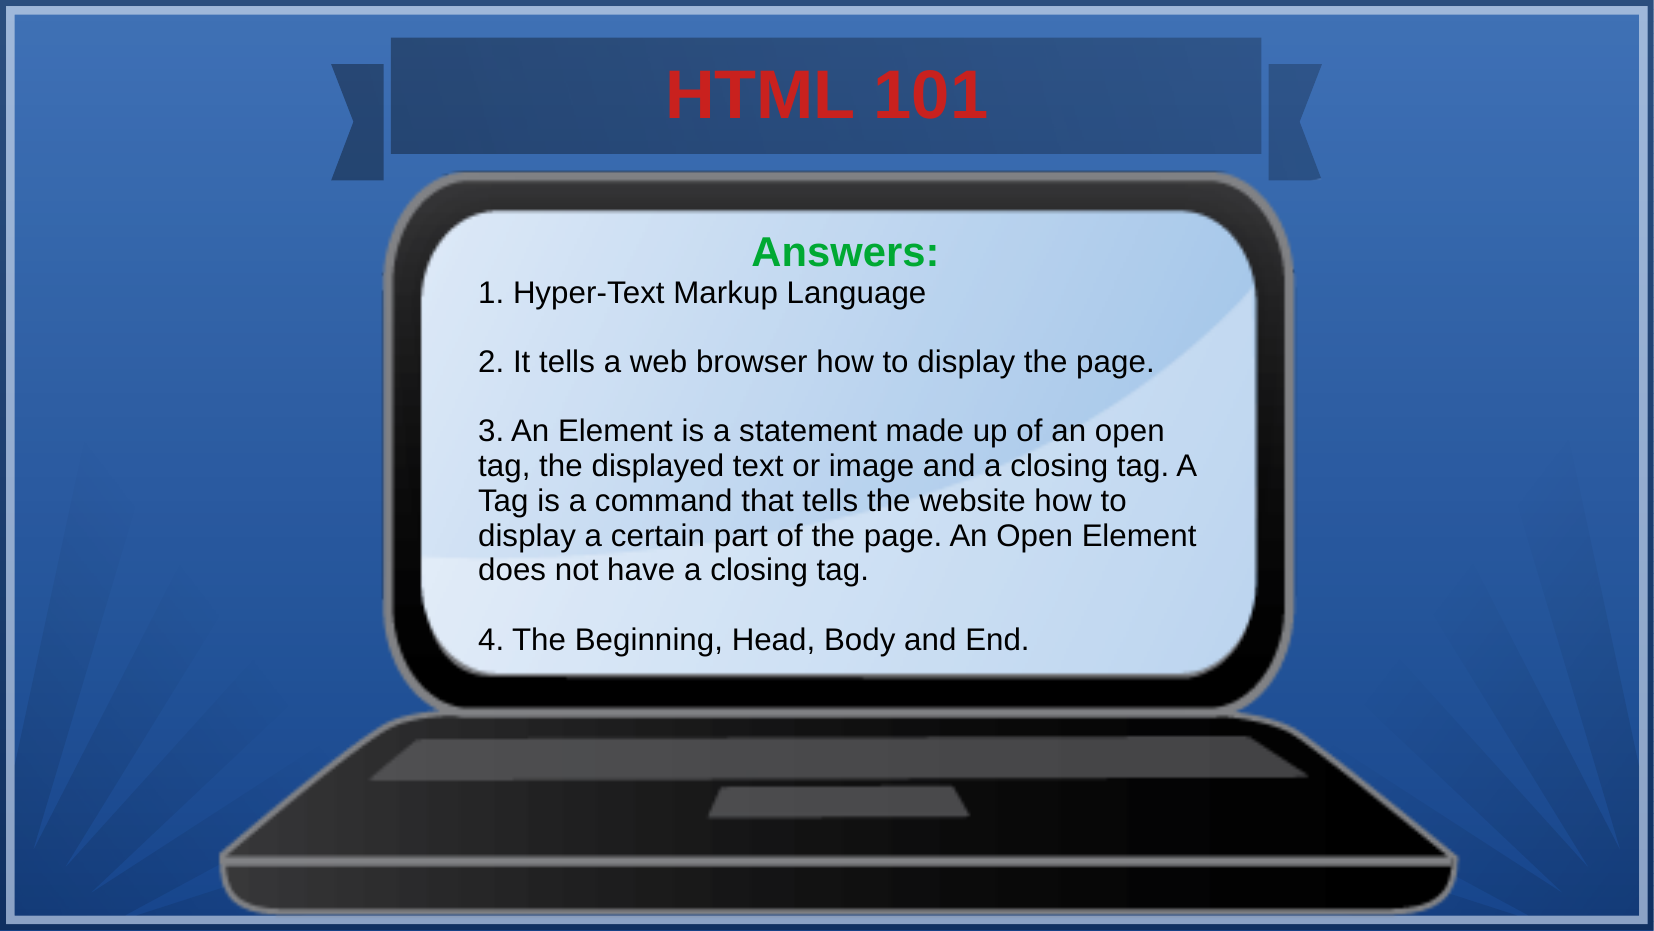

# HTML 101
Answers:
1. Hyper-Text Markup Language
2. It tells a web browser how to display the page.
3. An Element is a statement made up of an open tag, the displayed text or image and a closing tag. A Tag is a command that tells the website how to display a certain part of the page. An Open Element does not have a closing tag.
4. The Beginning, Head, Body and End.